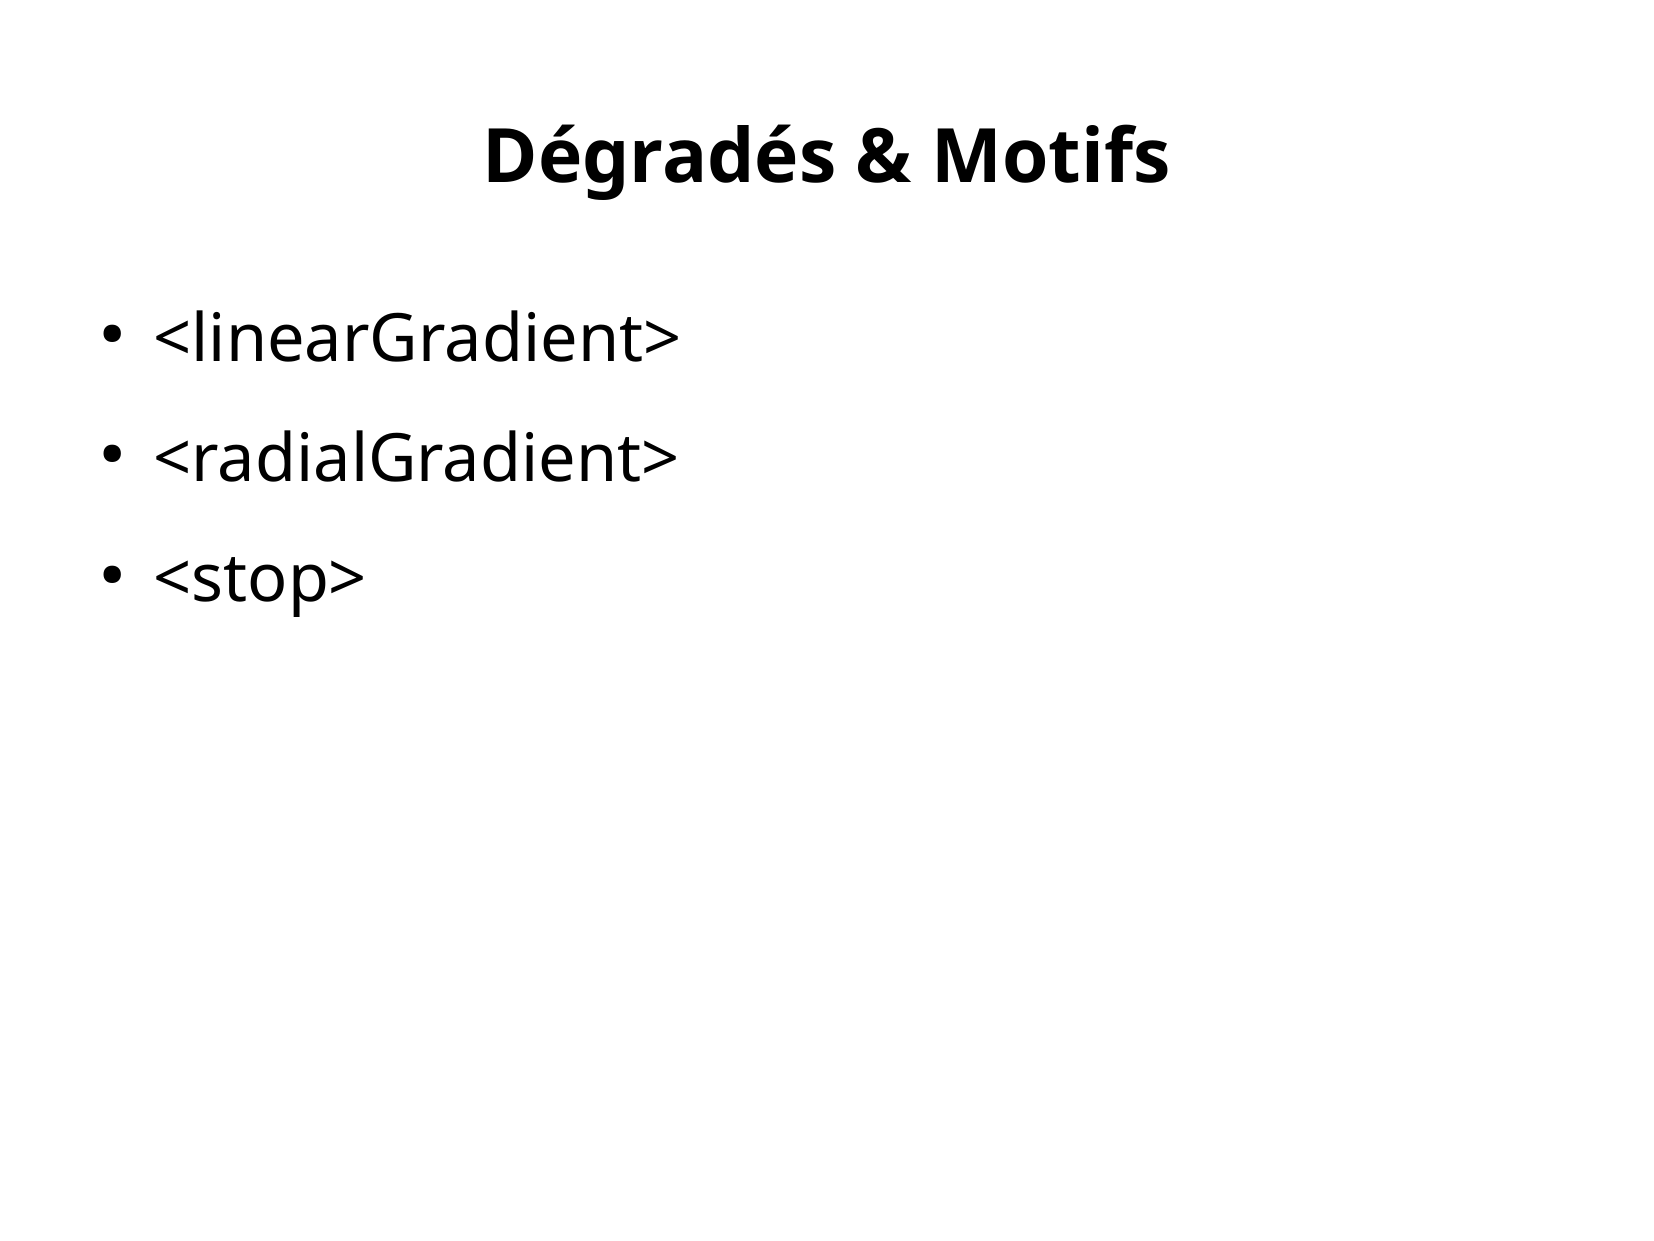

# Dégradés & Motifs
<linearGradient>
<radialGradient>
<stop>